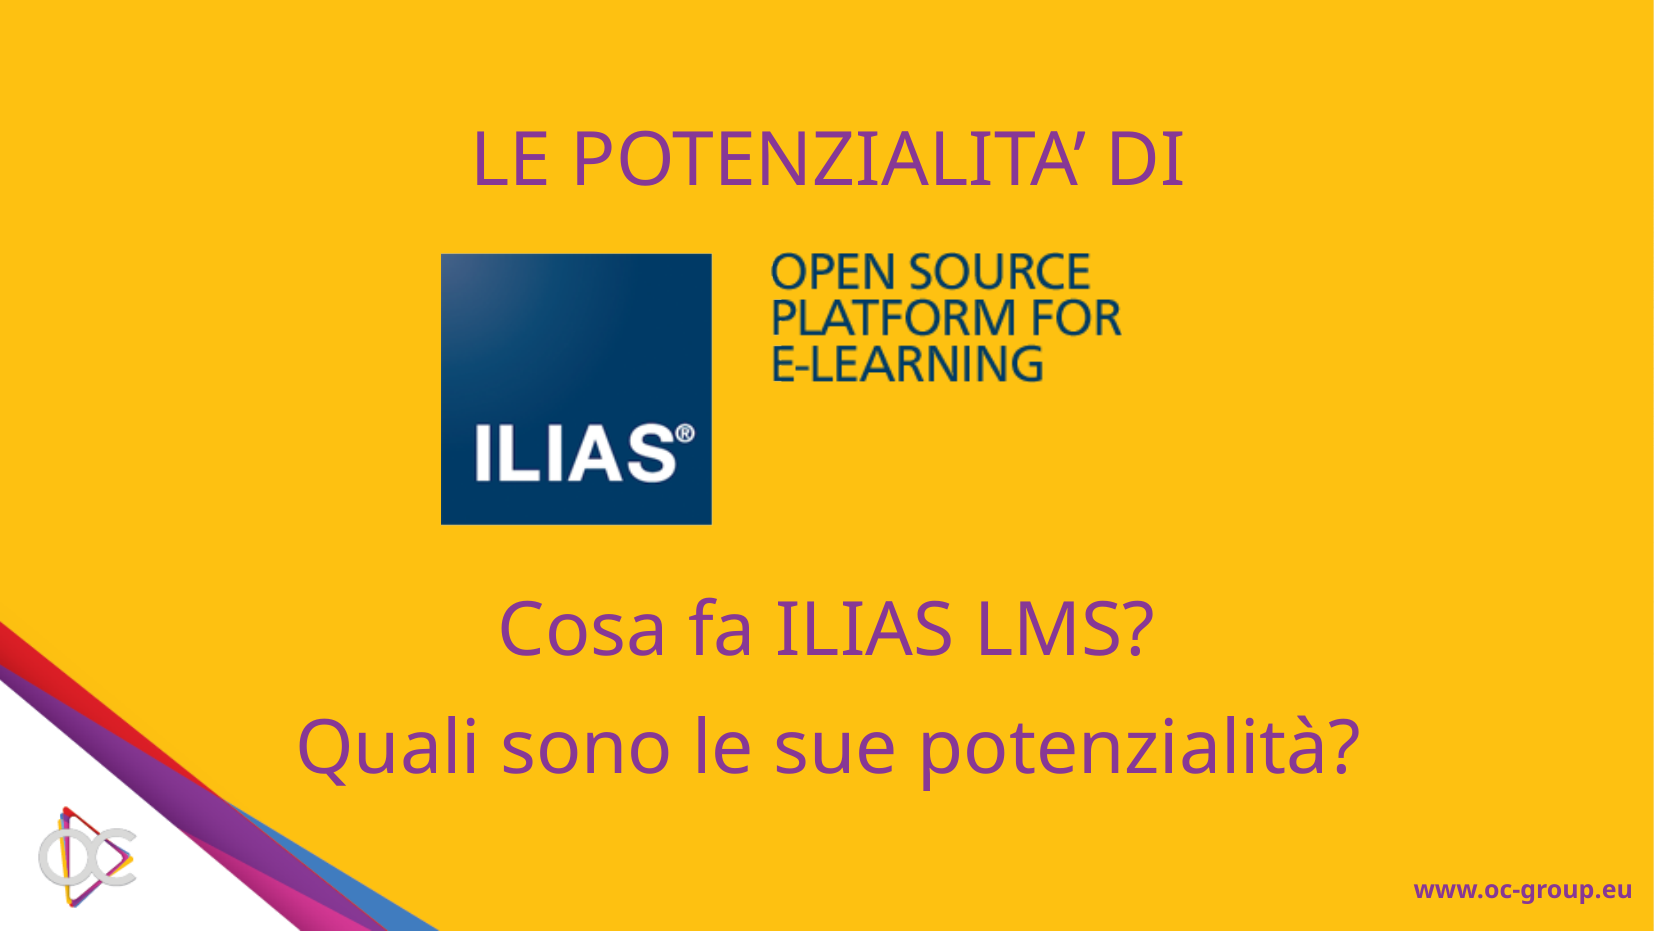

LE POTENZIALITA’ DI
Cosa fa ILIAS LMS?
Quali sono le sue potenzialità?
www.oc-group.eu